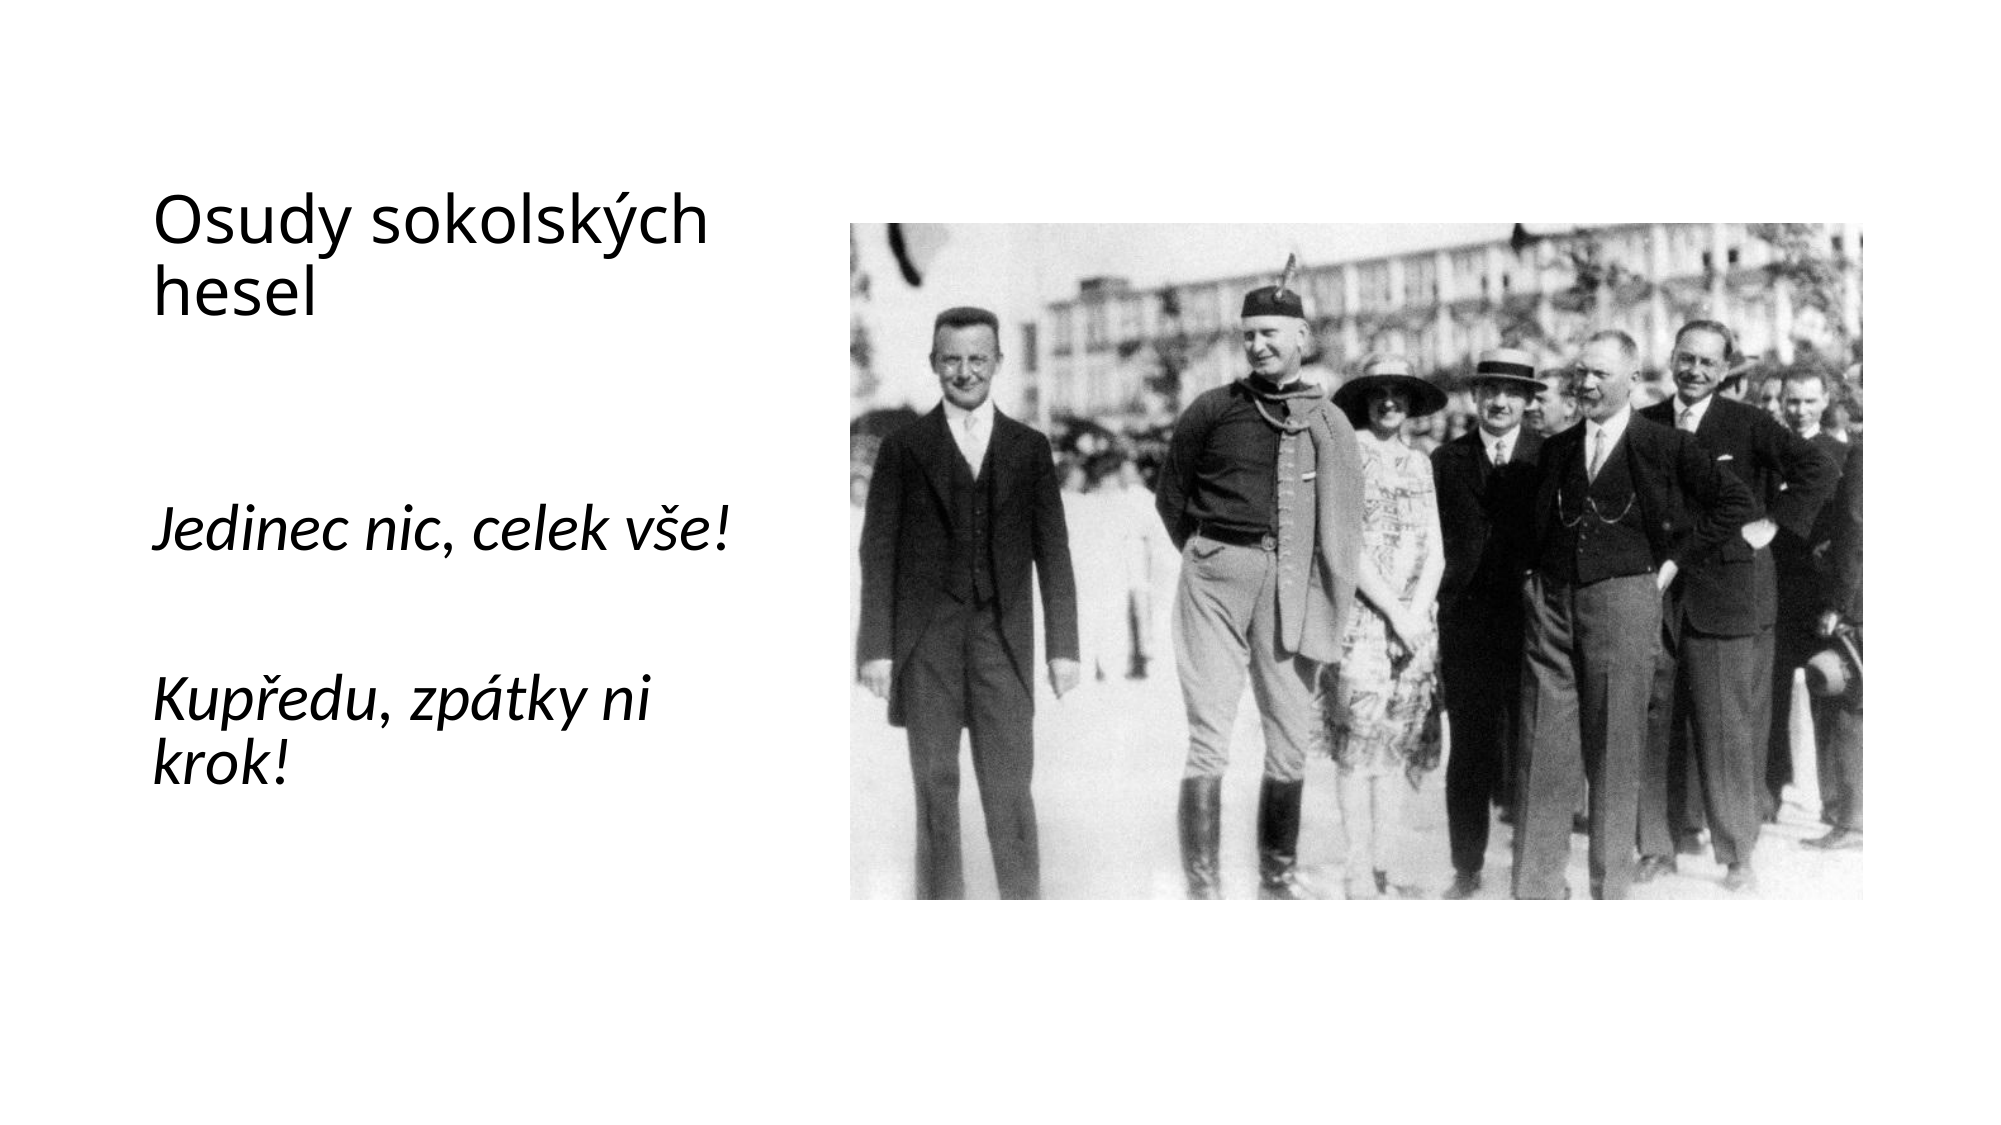

# Osudy sokolských hesel
Jedinec nic, celek vše!
Kupředu, zpátky ni krok!